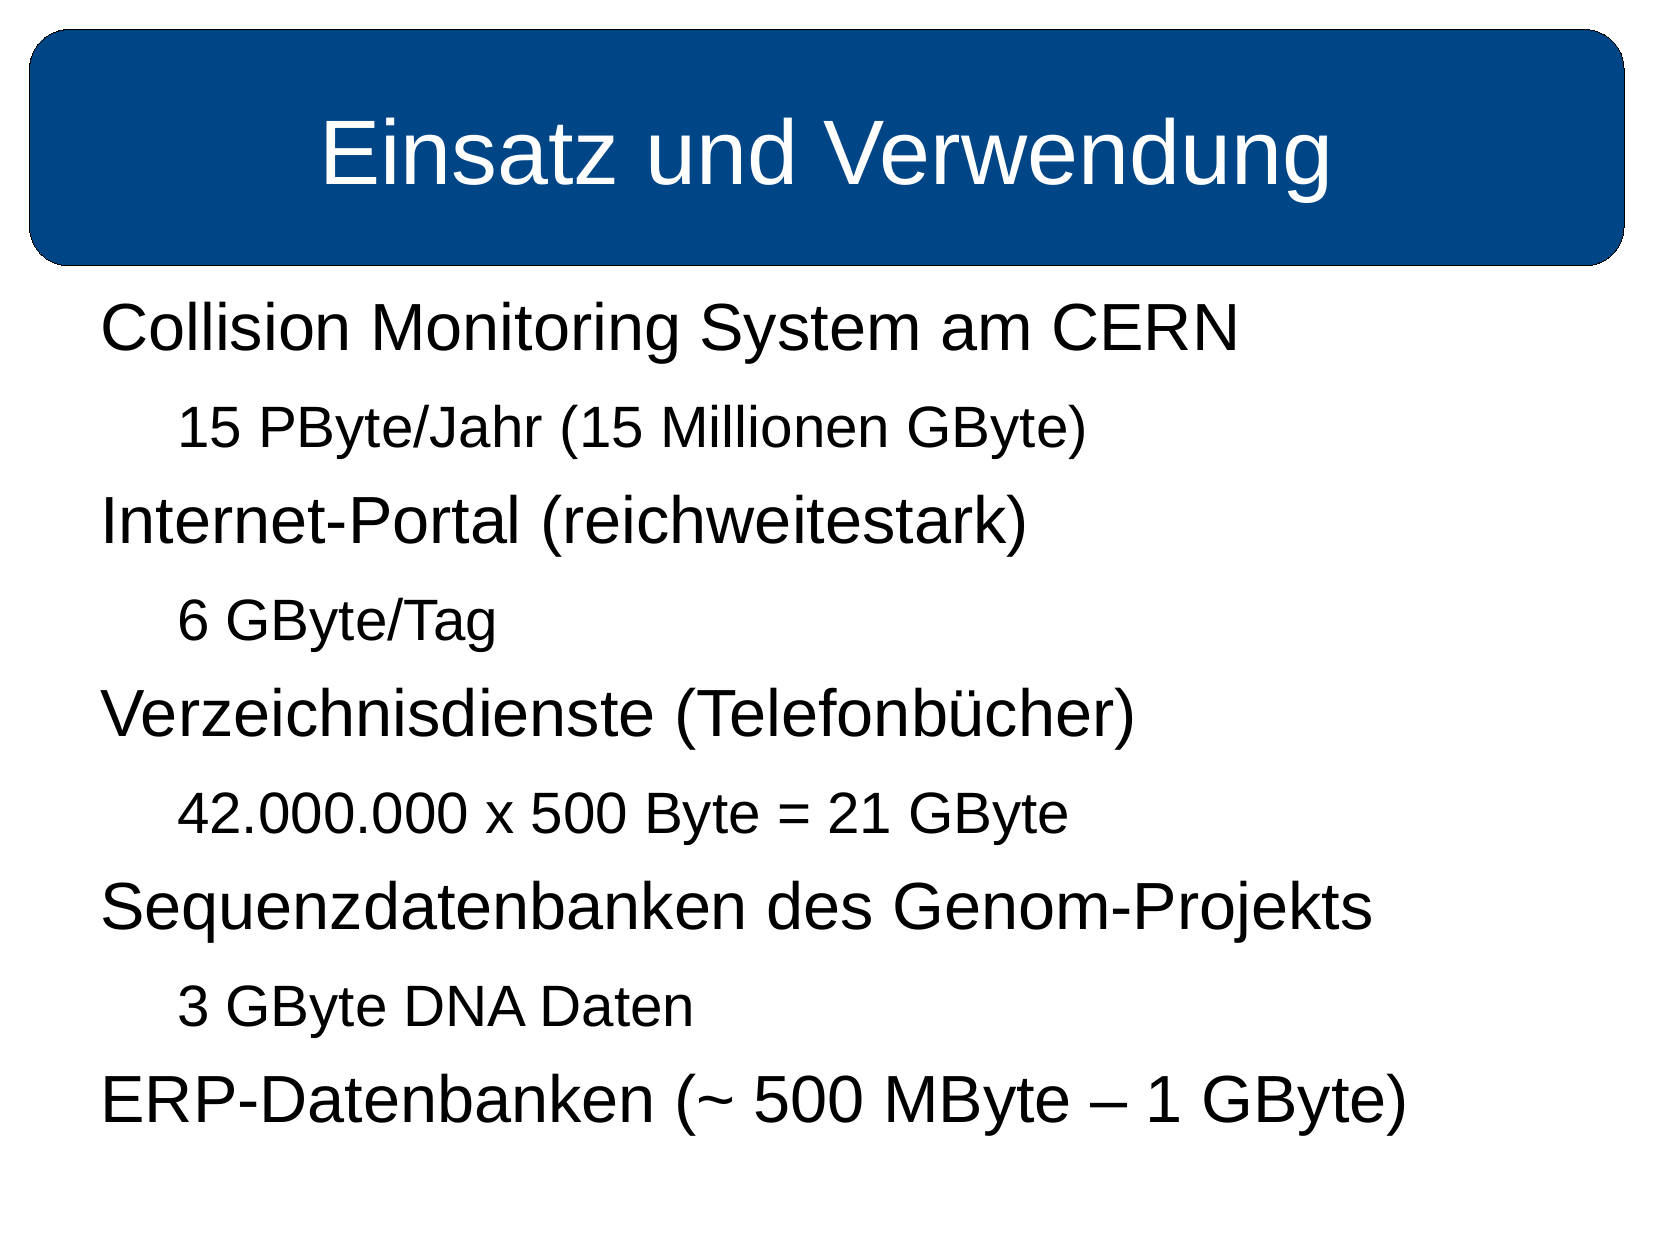

# Einsatz und Verwendung
Collision Monitoring System am CERN
15 PByte/Jahr (15 Millionen GByte)
Internet-Portal (reichweitestark)
6 GByte/Tag
Verzeichnisdienste (Telefonbücher)
42.000.000 x 500 Byte = 21 GByte
Sequenzdatenbanken des Genom-Projekts
3 GByte DNA Daten
ERP-Datenbanken (~ 500 MByte – 1 GByte)